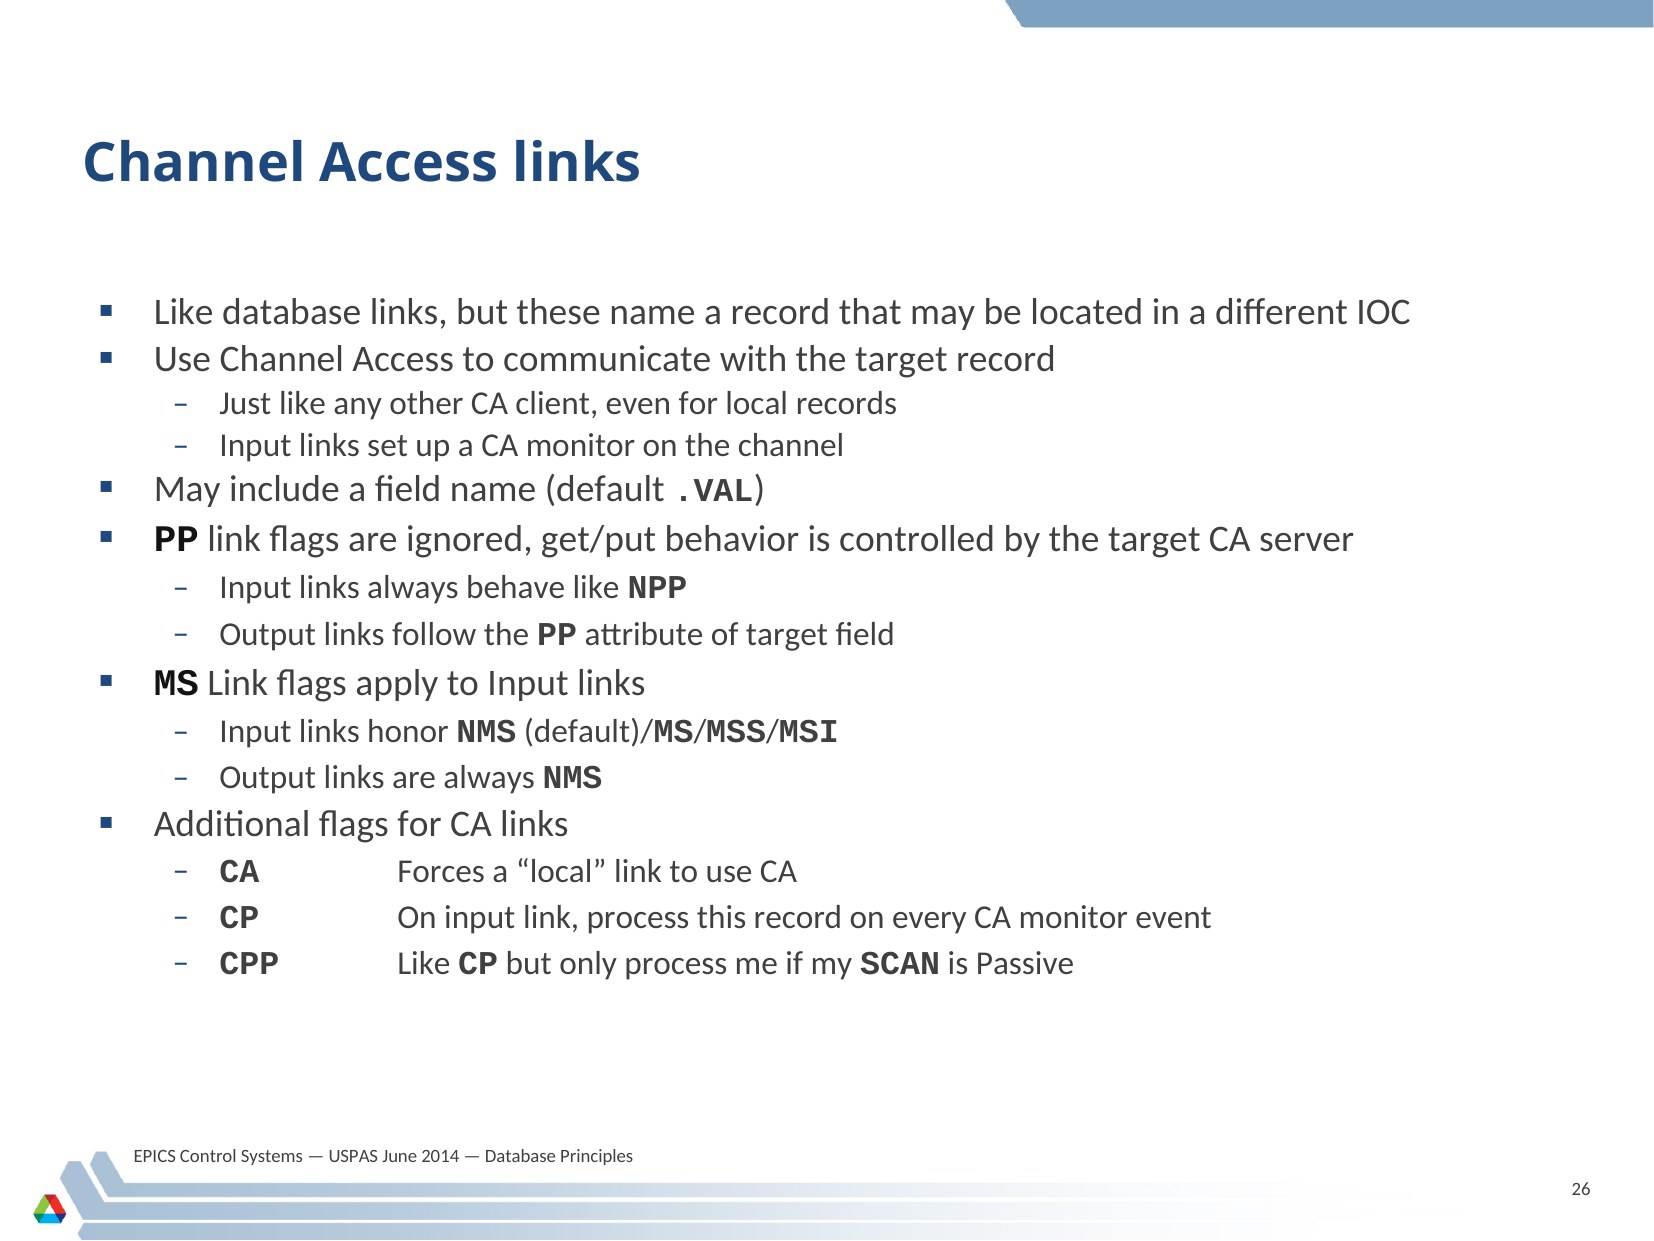

# Channel Access links
Like database links, but these name a record that may be located in a different IOC
Use Channel Access to communicate with the target record
Just like any other CA client, even for local records
Input links set up a CA monitor on the channel
May include a field name (default .VAL)
PP link flags are ignored, get/put behavior is controlled by the target CA server
Input links always behave like NPP
Output links follow the PP attribute of target field
MS Link flags apply to Input links
Input links honor NMS (default)/MS/MSS/MSI
Output links are always NMS
Additional flags for CA links
CA 	Forces a “local” link to use CA
CP 	On input link, process this record on every CA monitor event
CPP	Like CP but only process me if my SCAN is Passive
EPICS Control Systems — USPAS June 2014 — Database Principles
26